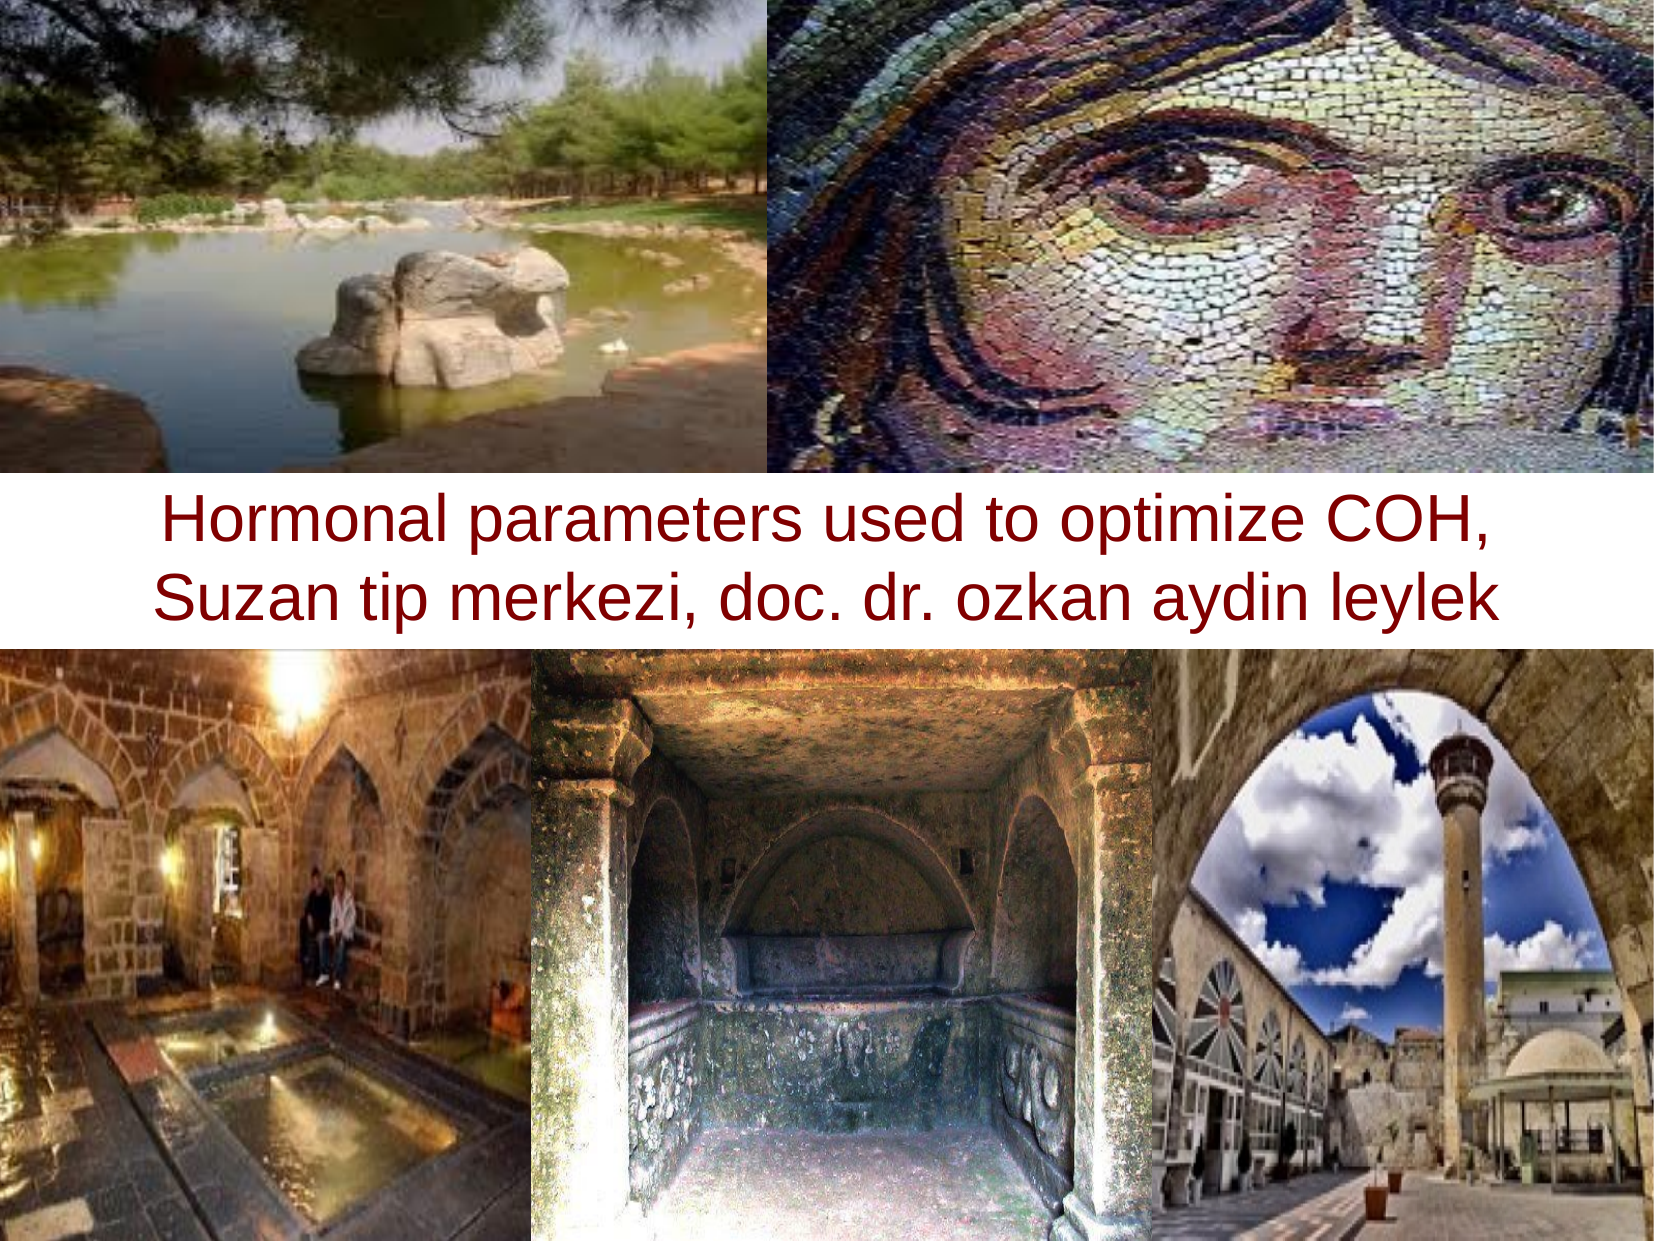

# Hormonal parameters used to optimize COH, Suzan tip merkezi, doc. dr. ozkan aydin leylek